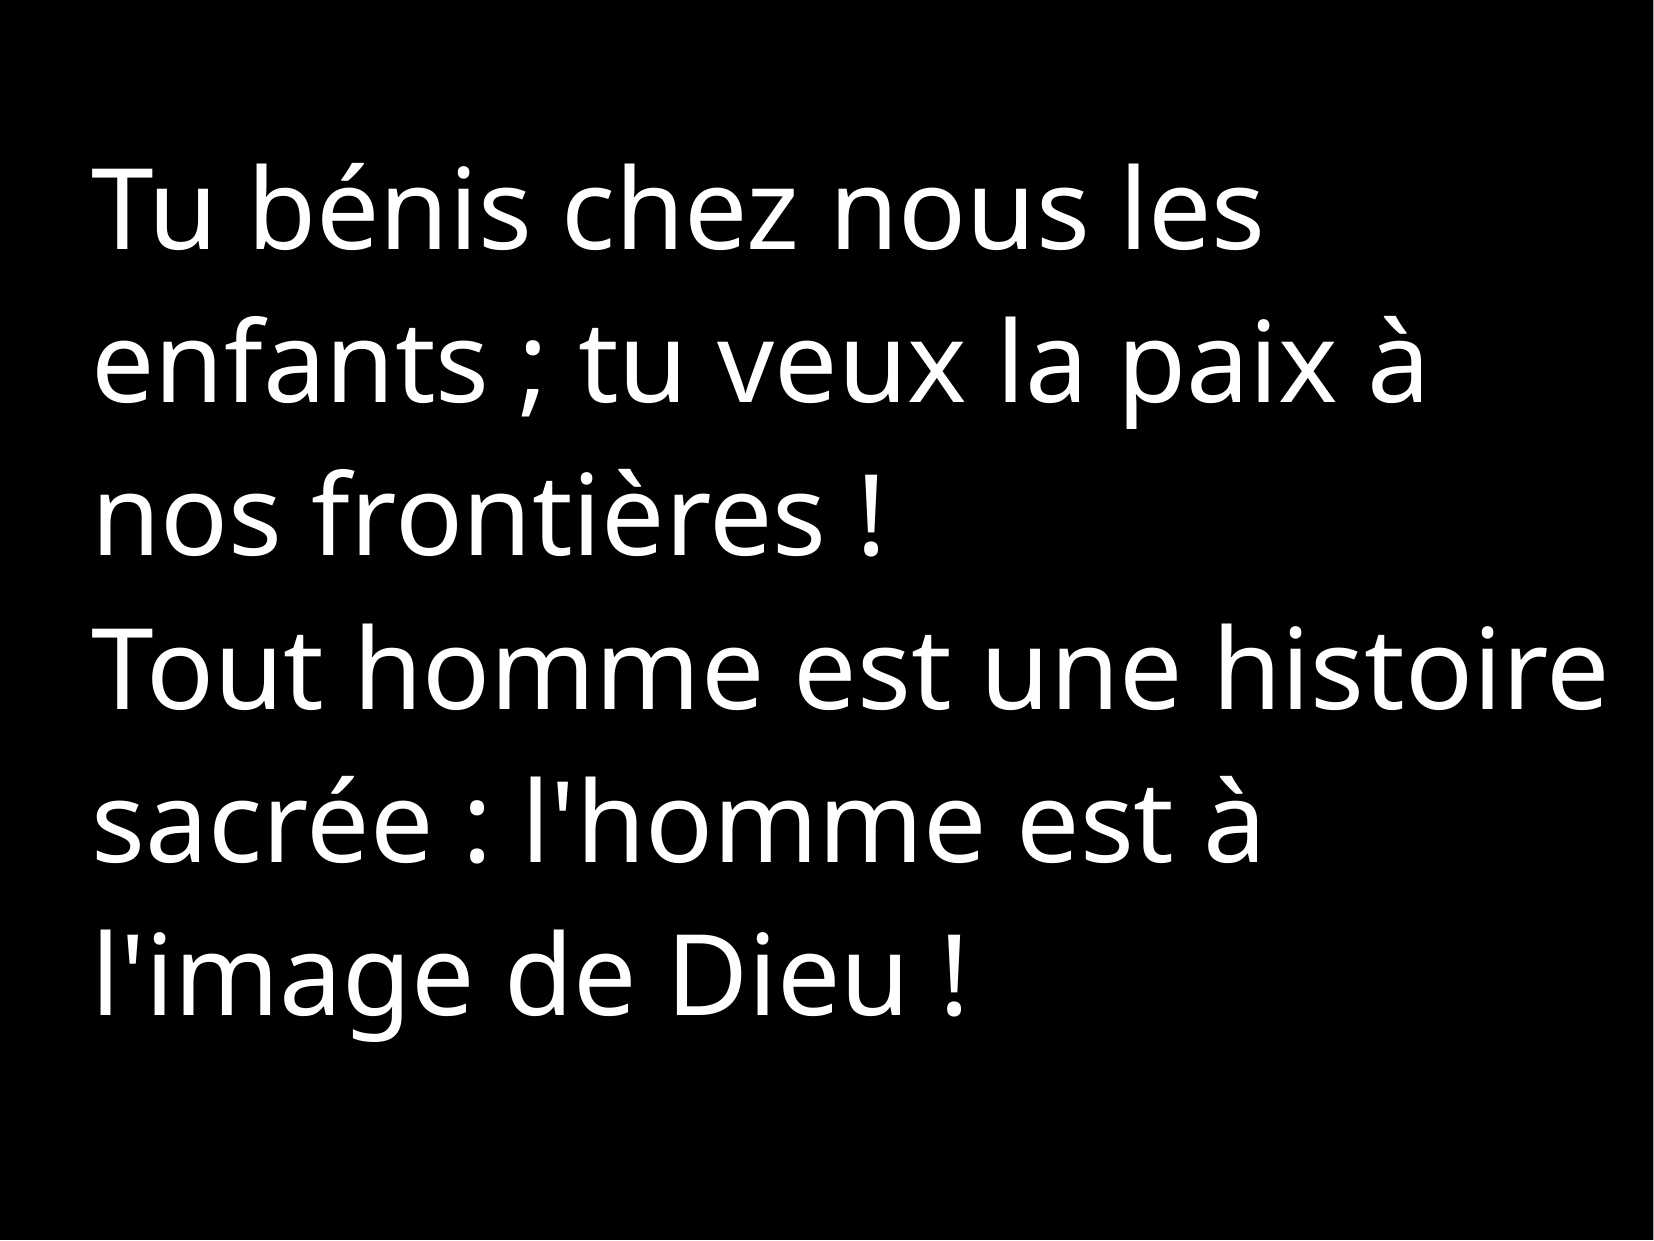

Tu bénis chez nous les enfants ; tu veux la paix à nos frontières !
Tout homme est une histoire sacrée : l'homme est à l'image de Dieu !